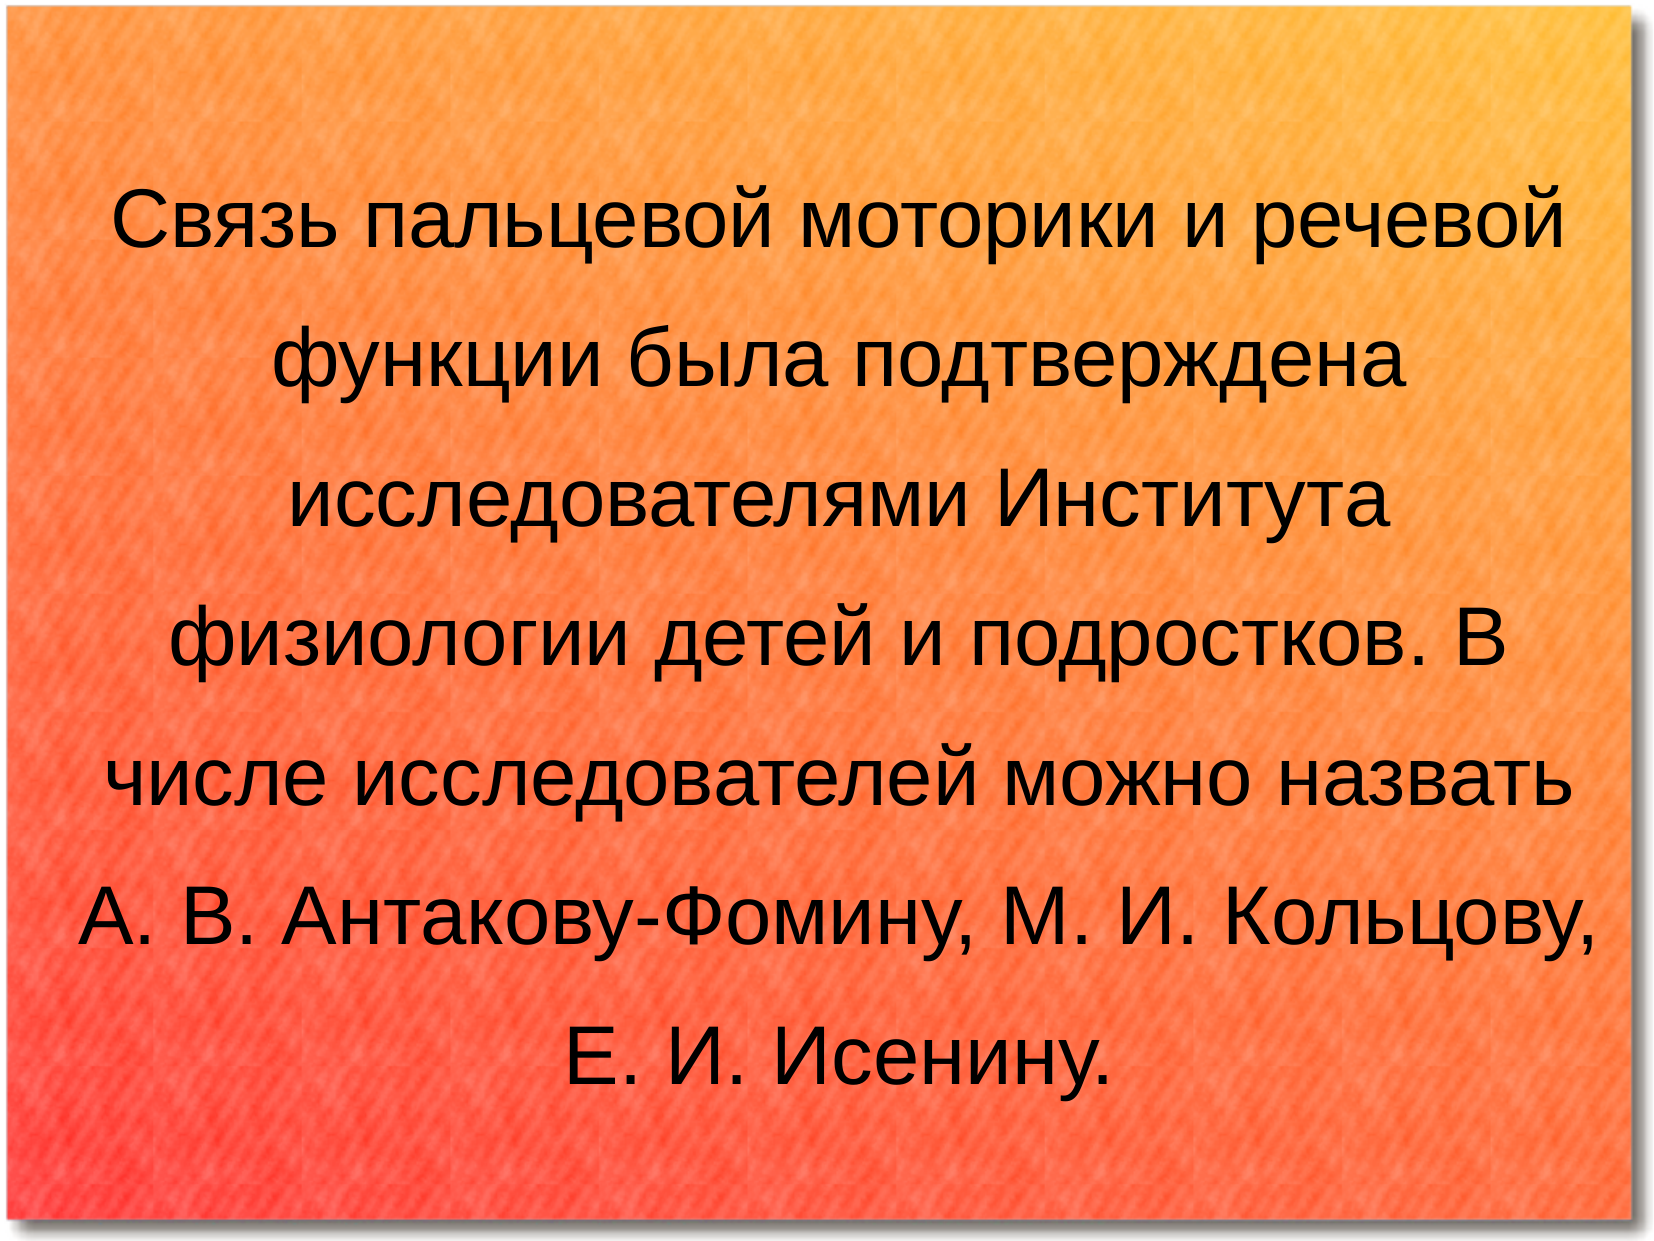

Связь пальцевой моторики и речевой функции была подтверждена исследователями Института физиологии детей и подростков. В числе исследователей можно назвать А. В. Антакову-Фомину, М. И. Кольцову, Е. И. Исенину.